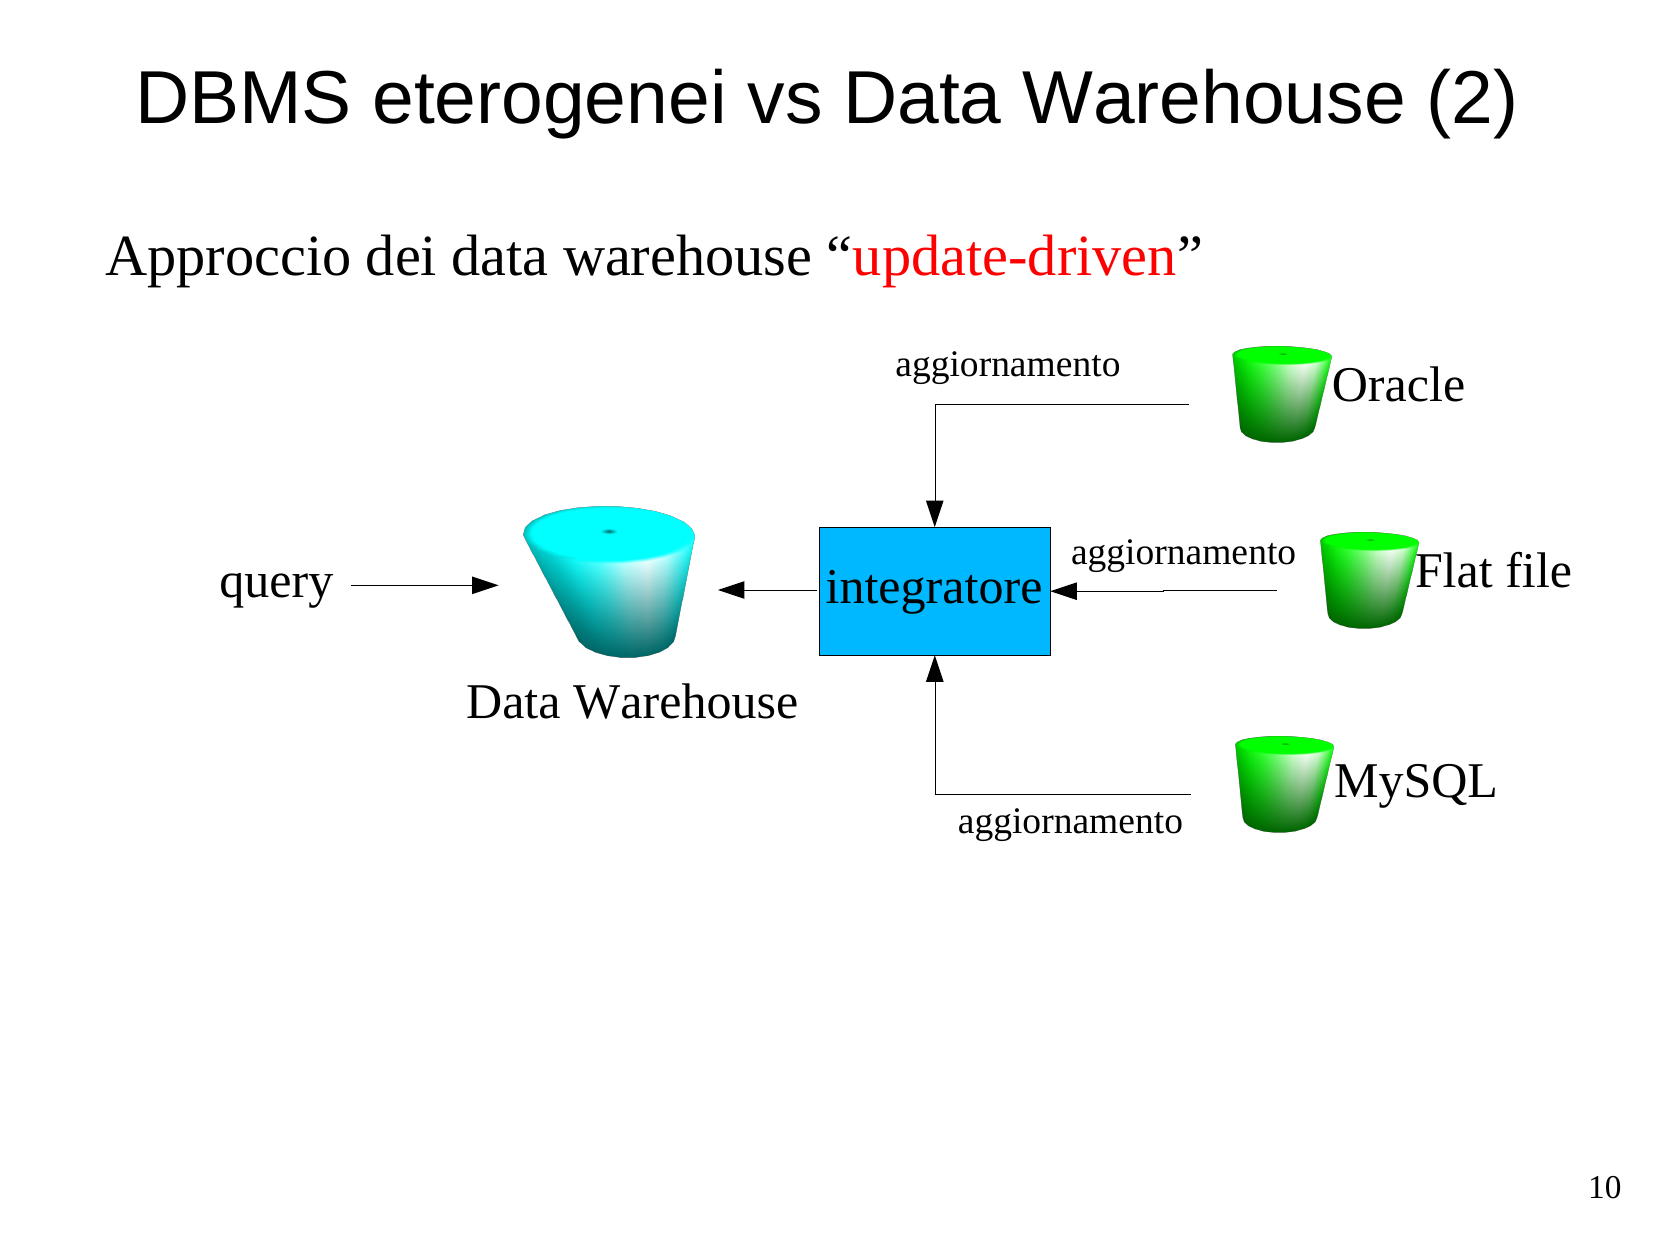

# DBMS eterogenei vs Data Warehouse (2)
Approccio dei data warehouse “update-driven”
aggiornamento
Oracle
aggiornamento
Flat file
query
integratore
Data Warehouse
MySQL
aggiornamento